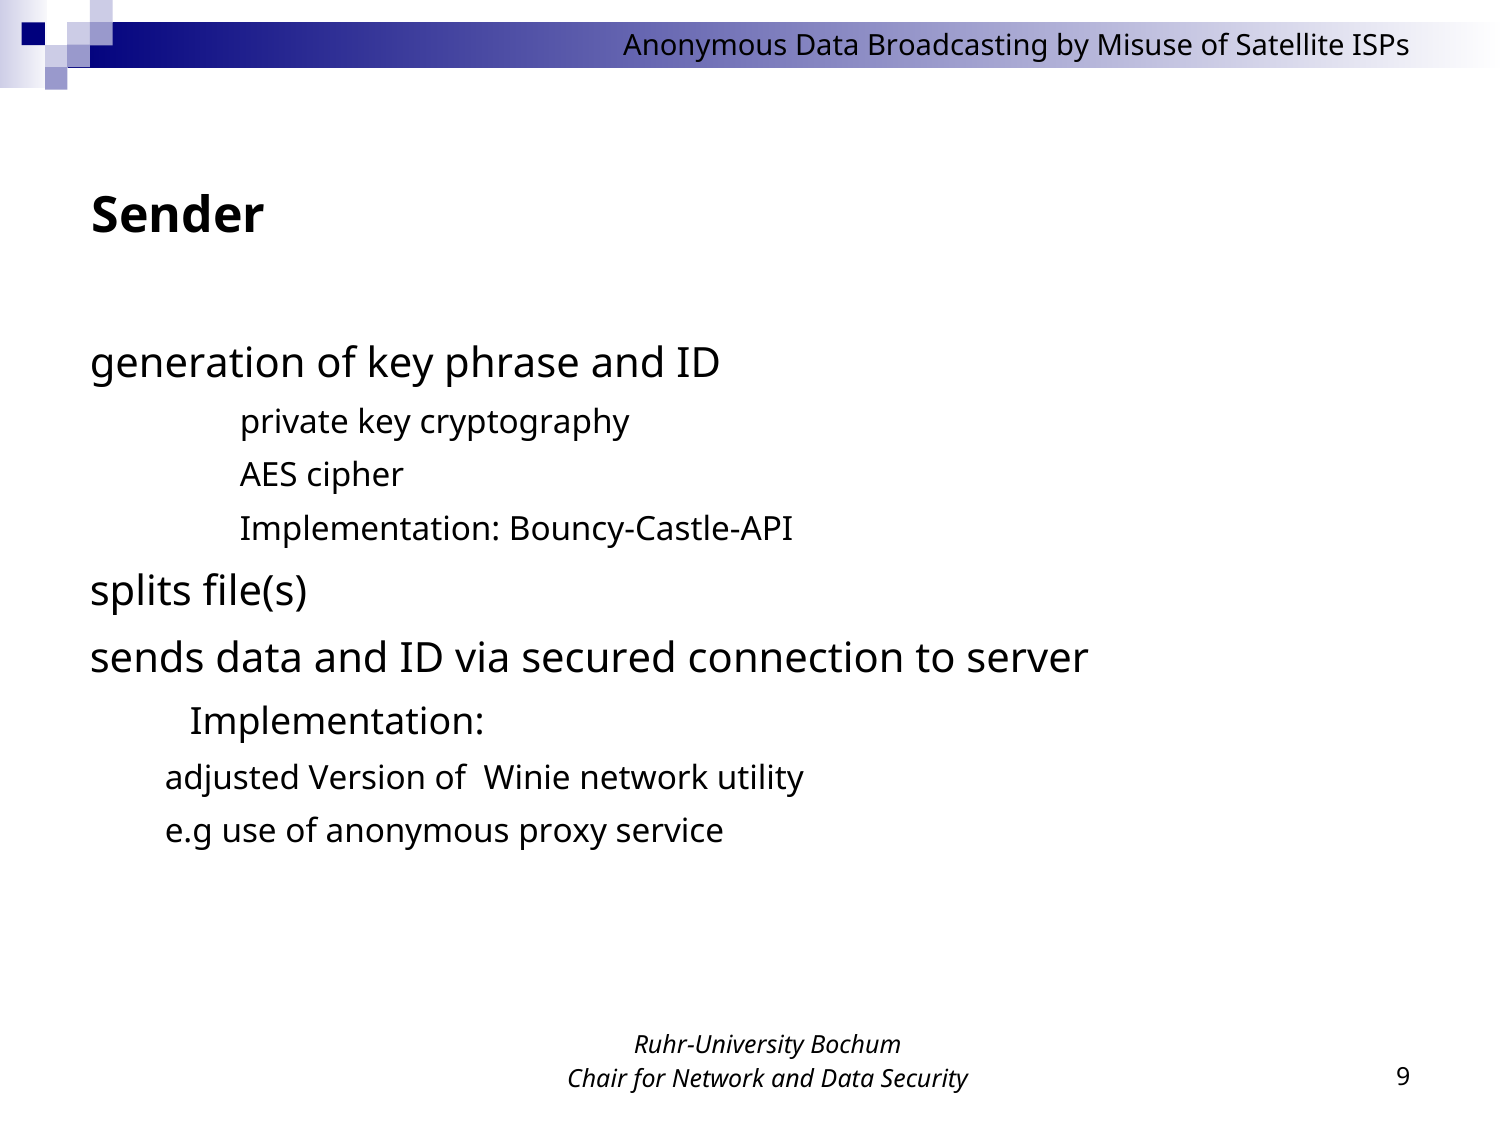

Anonymous Data Broadcasting by Misuse of Satellite ISPs
Sender
# generation of key phrase and ID
private key cryptography
AES cipher
Implementation: Bouncy-Castle-API
splits file(s)
sends data and ID via secured connection to server
	Implementation:
adjusted Version of Winie network utility
e.g use of anonymous proxy service
Ruhr-University Bochum
Chair for Network and Data Security
9